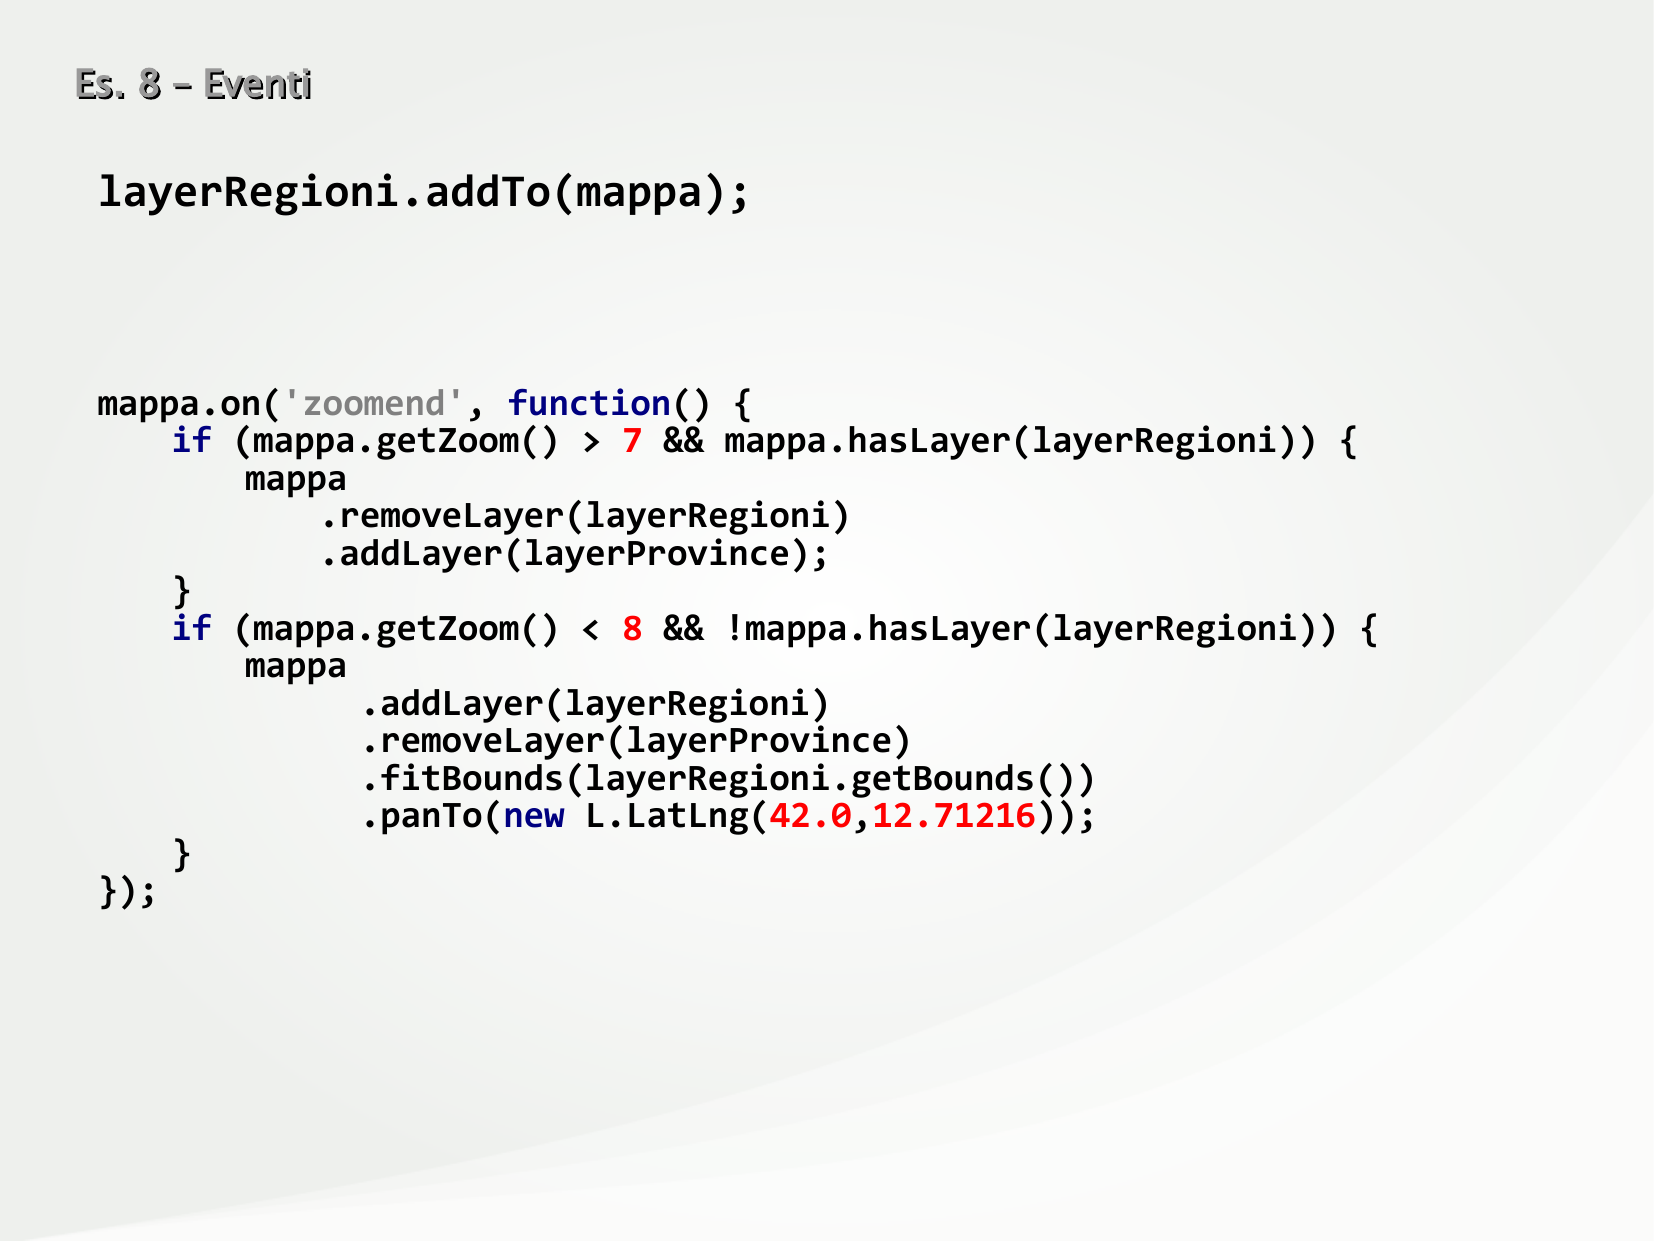

Es. 8 – Eventi
layerRegioni.addTo(mappa);
mappa.on('zoomend', function() {
	if (mappa.getZoom() > 7 && mappa.hasLayer(layerRegioni)) {
		mappa
			.removeLayer(layerRegioni)
 			.addLayer(layerProvince);
	}
	if (mappa.getZoom() < 8 && !mappa.hasLayer(layerRegioni)) {
		mappa
			 .addLayer(layerRegioni)
			 .removeLayer(layerProvince)
 			 .fitBounds(layerRegioni.getBounds())
 			 .panTo(new L.LatLng(42.0,12.71216));
	}
});